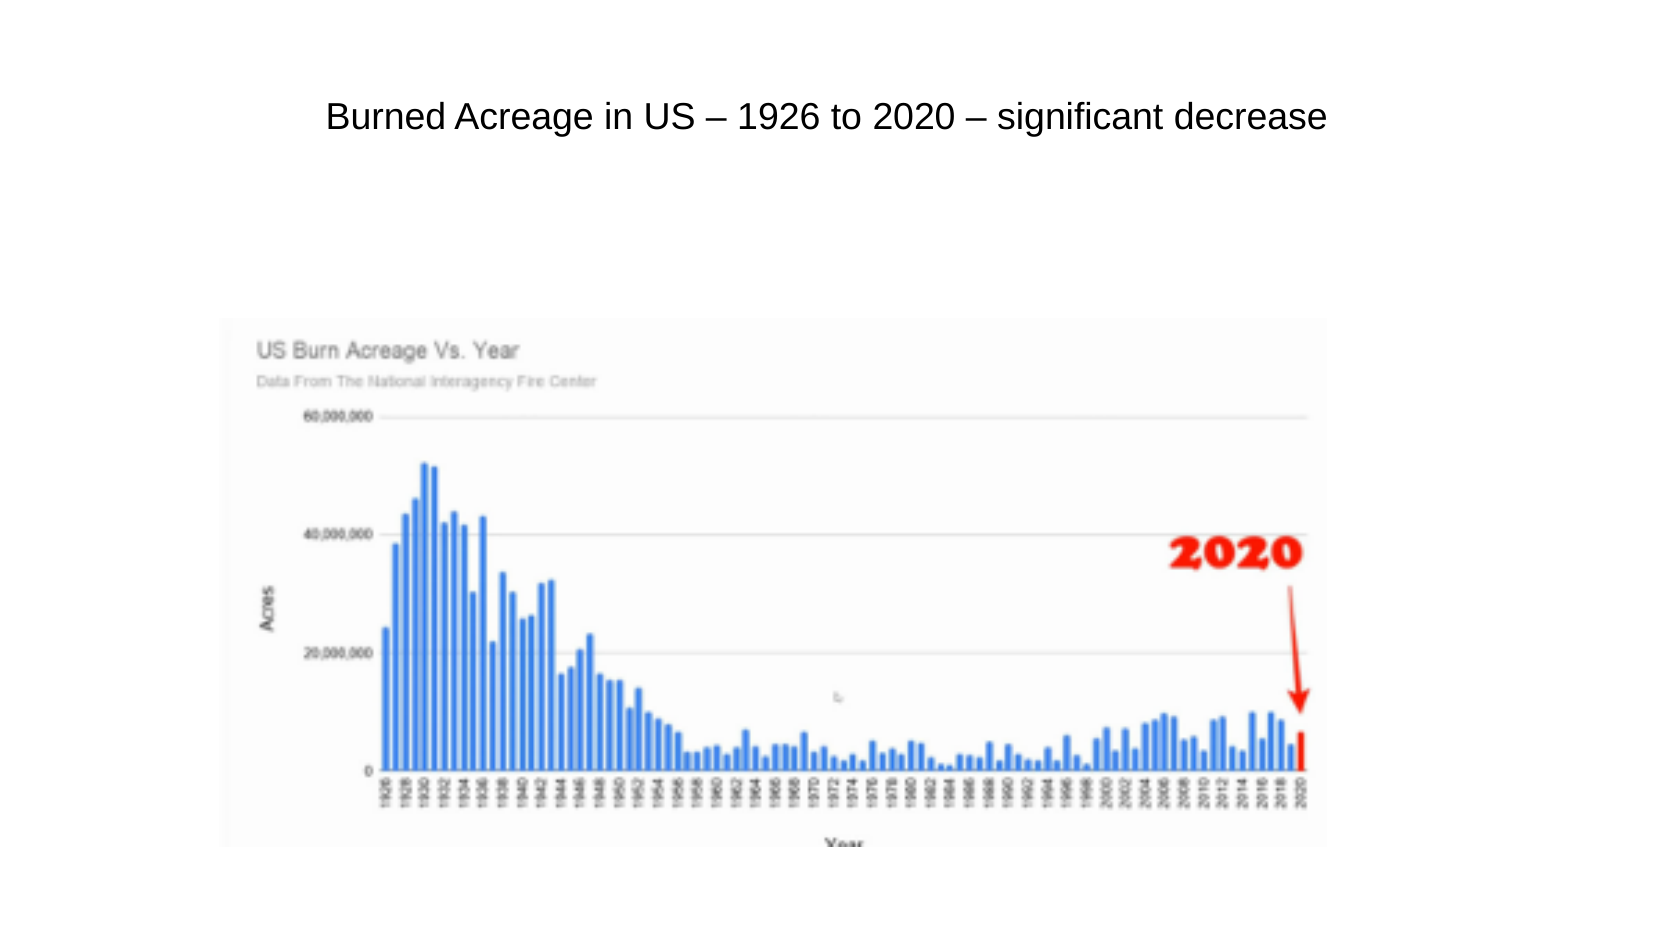

Burned Acreage in US – 1926 to 2020 – significant decrease